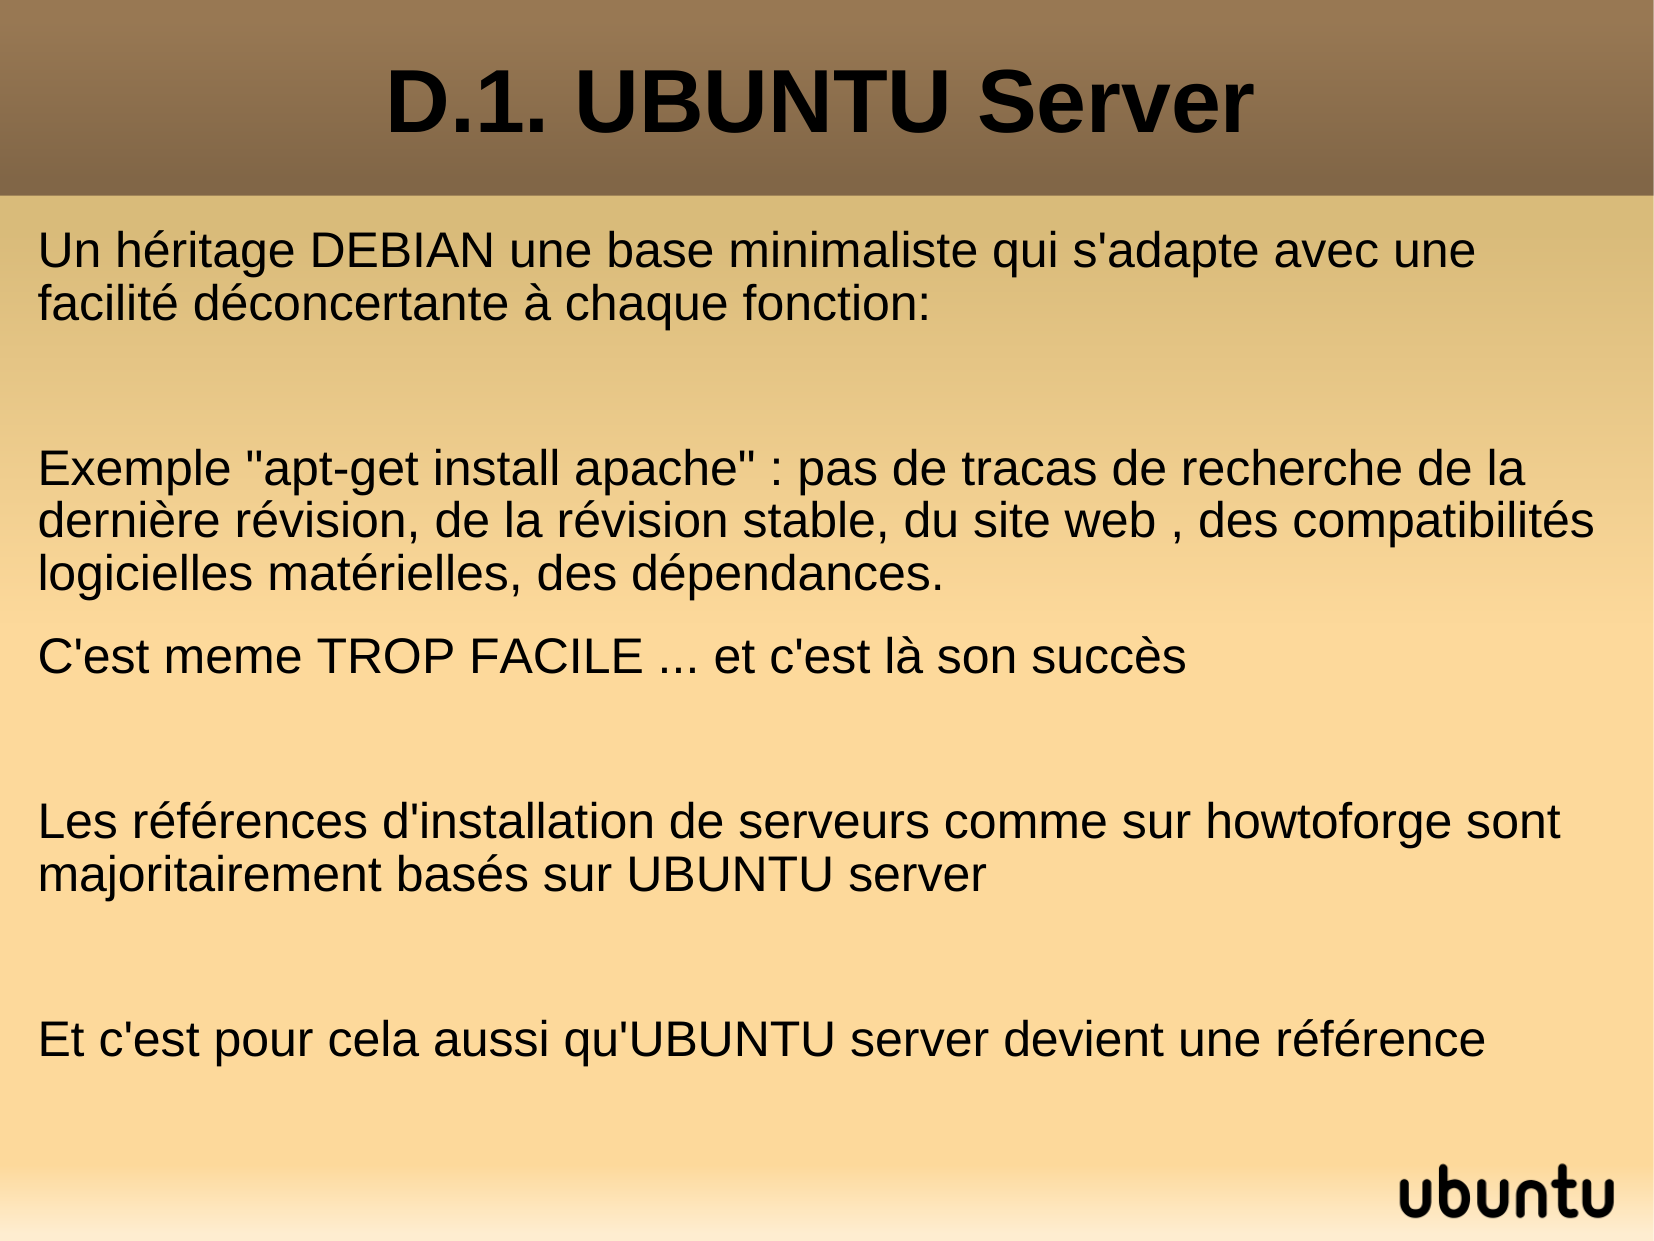

# D.1. UBUNTU Server
Un héritage DEBIAN une base minimaliste qui s'adapte avec une facilité déconcertante à chaque fonction:
Exemple "apt-get install apache" : pas de tracas de recherche de la dernière révision, de la révision stable, du site web , des compatibilités logicielles matérielles, des dépendances.
C'est meme TROP FACILE ... et c'est là son succès
Les références d'installation de serveurs comme sur howtoforge sont majoritairement basés sur UBUNTU server
Et c'est pour cela aussi qu'UBUNTU server devient une référence